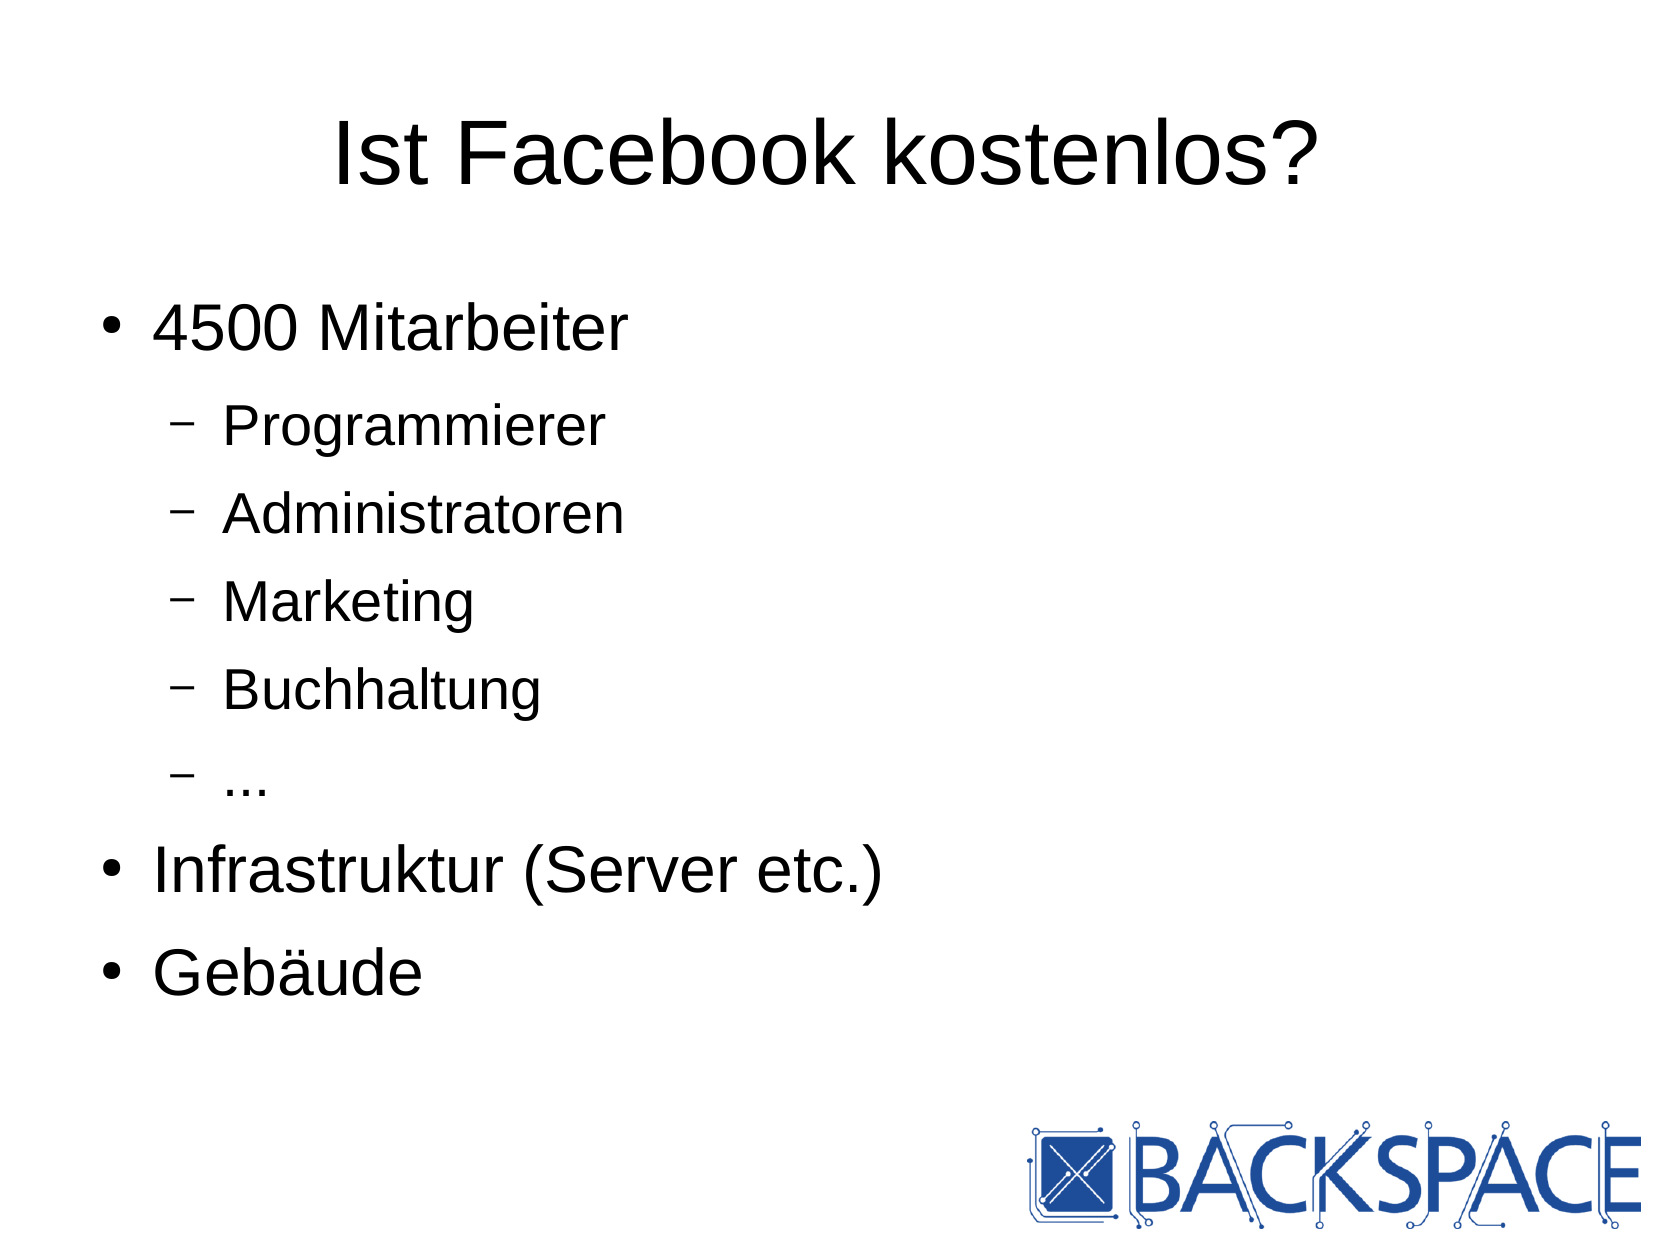

# Ist Facebook kostenlos?
4500 Mitarbeiter
Programmierer
Administratoren
Marketing
Buchhaltung
...
Infrastruktur (Server etc.)
Gebäude